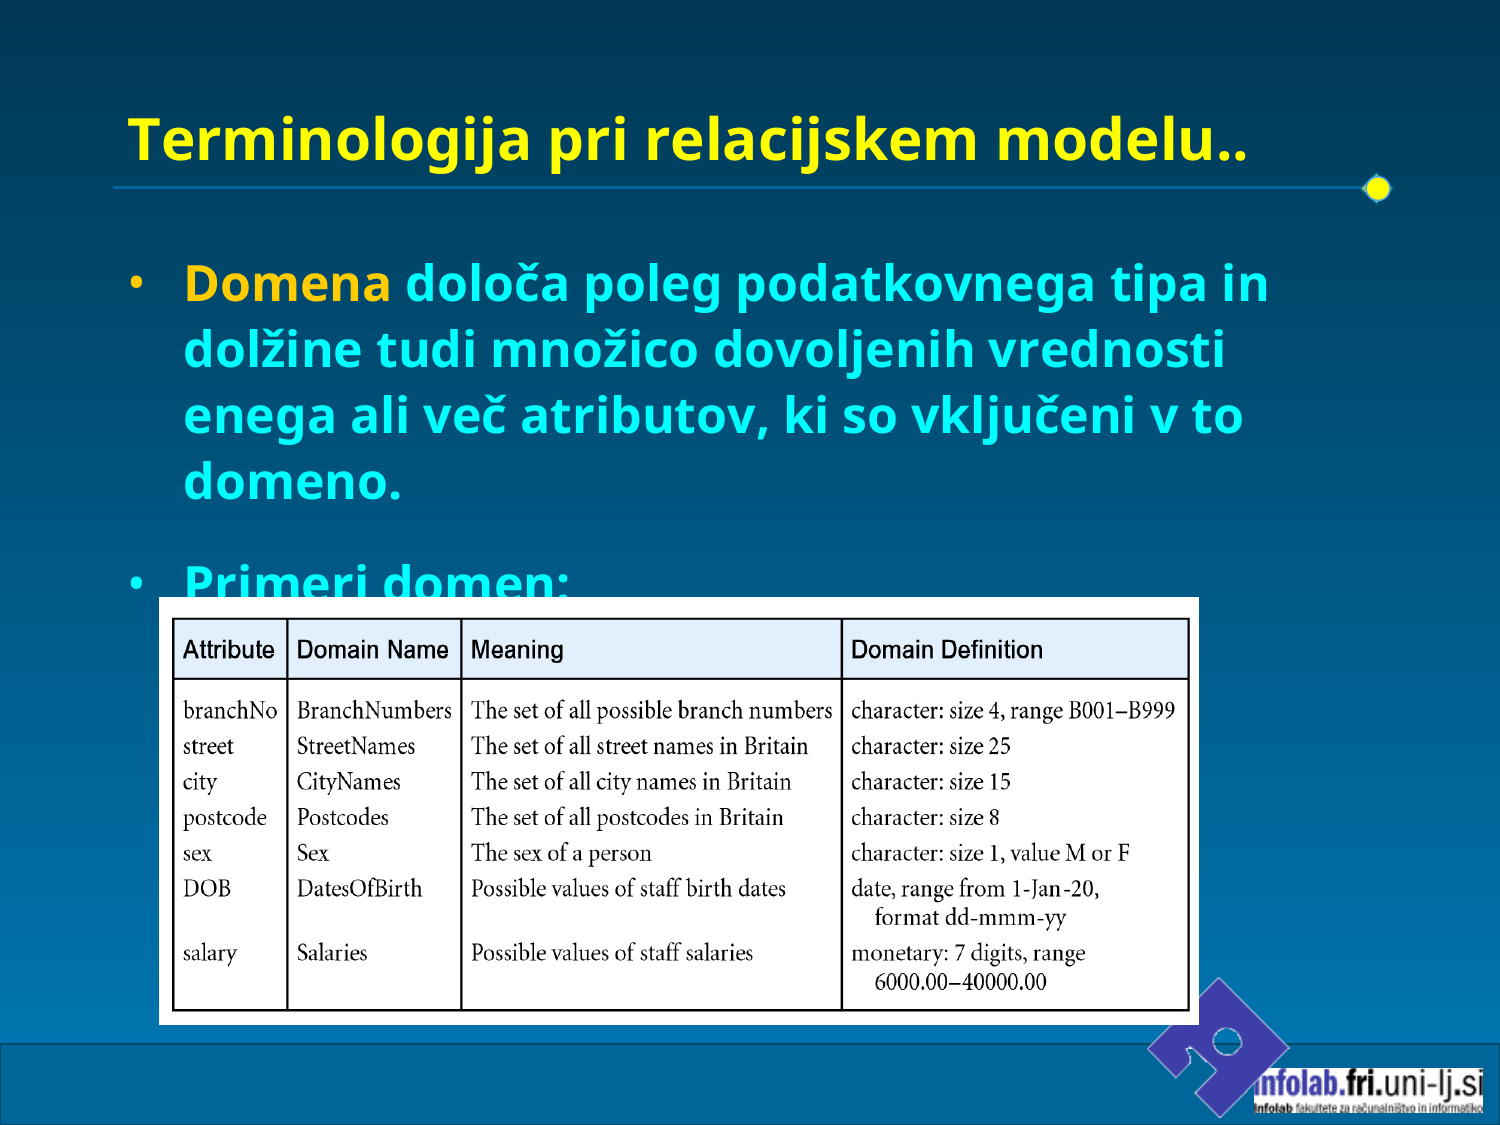

# Terminologija pri relacijskem modelu..
Domena določa poleg podatkovnega tipa in dolžine tudi množico dovoljenih vrednosti enega ali več atributov, ki so vključeni v to domeno.
Primeri domen: